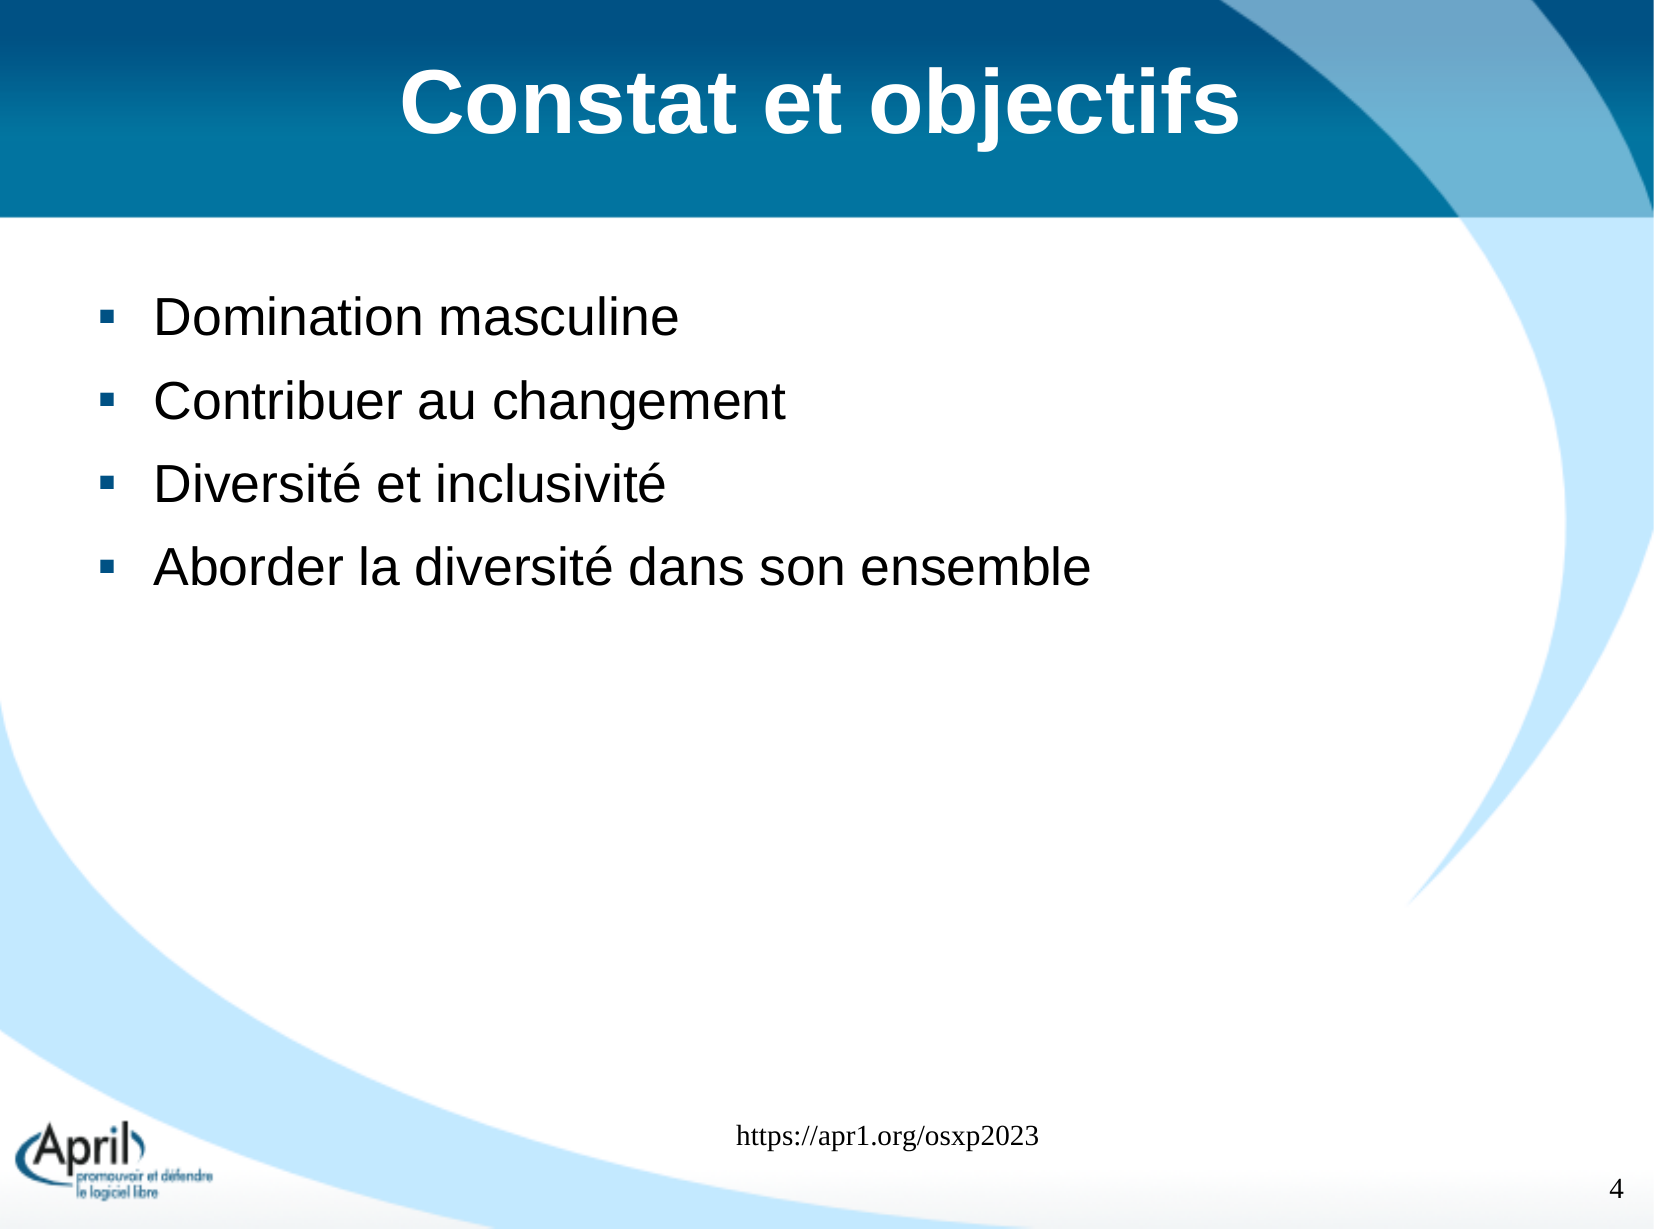

# Constat et objectifs
Domination masculine
Contribuer au changement
Diversité et inclusivité
Aborder la diversité dans son ensemble
https://apr1.org/osxp2023
4